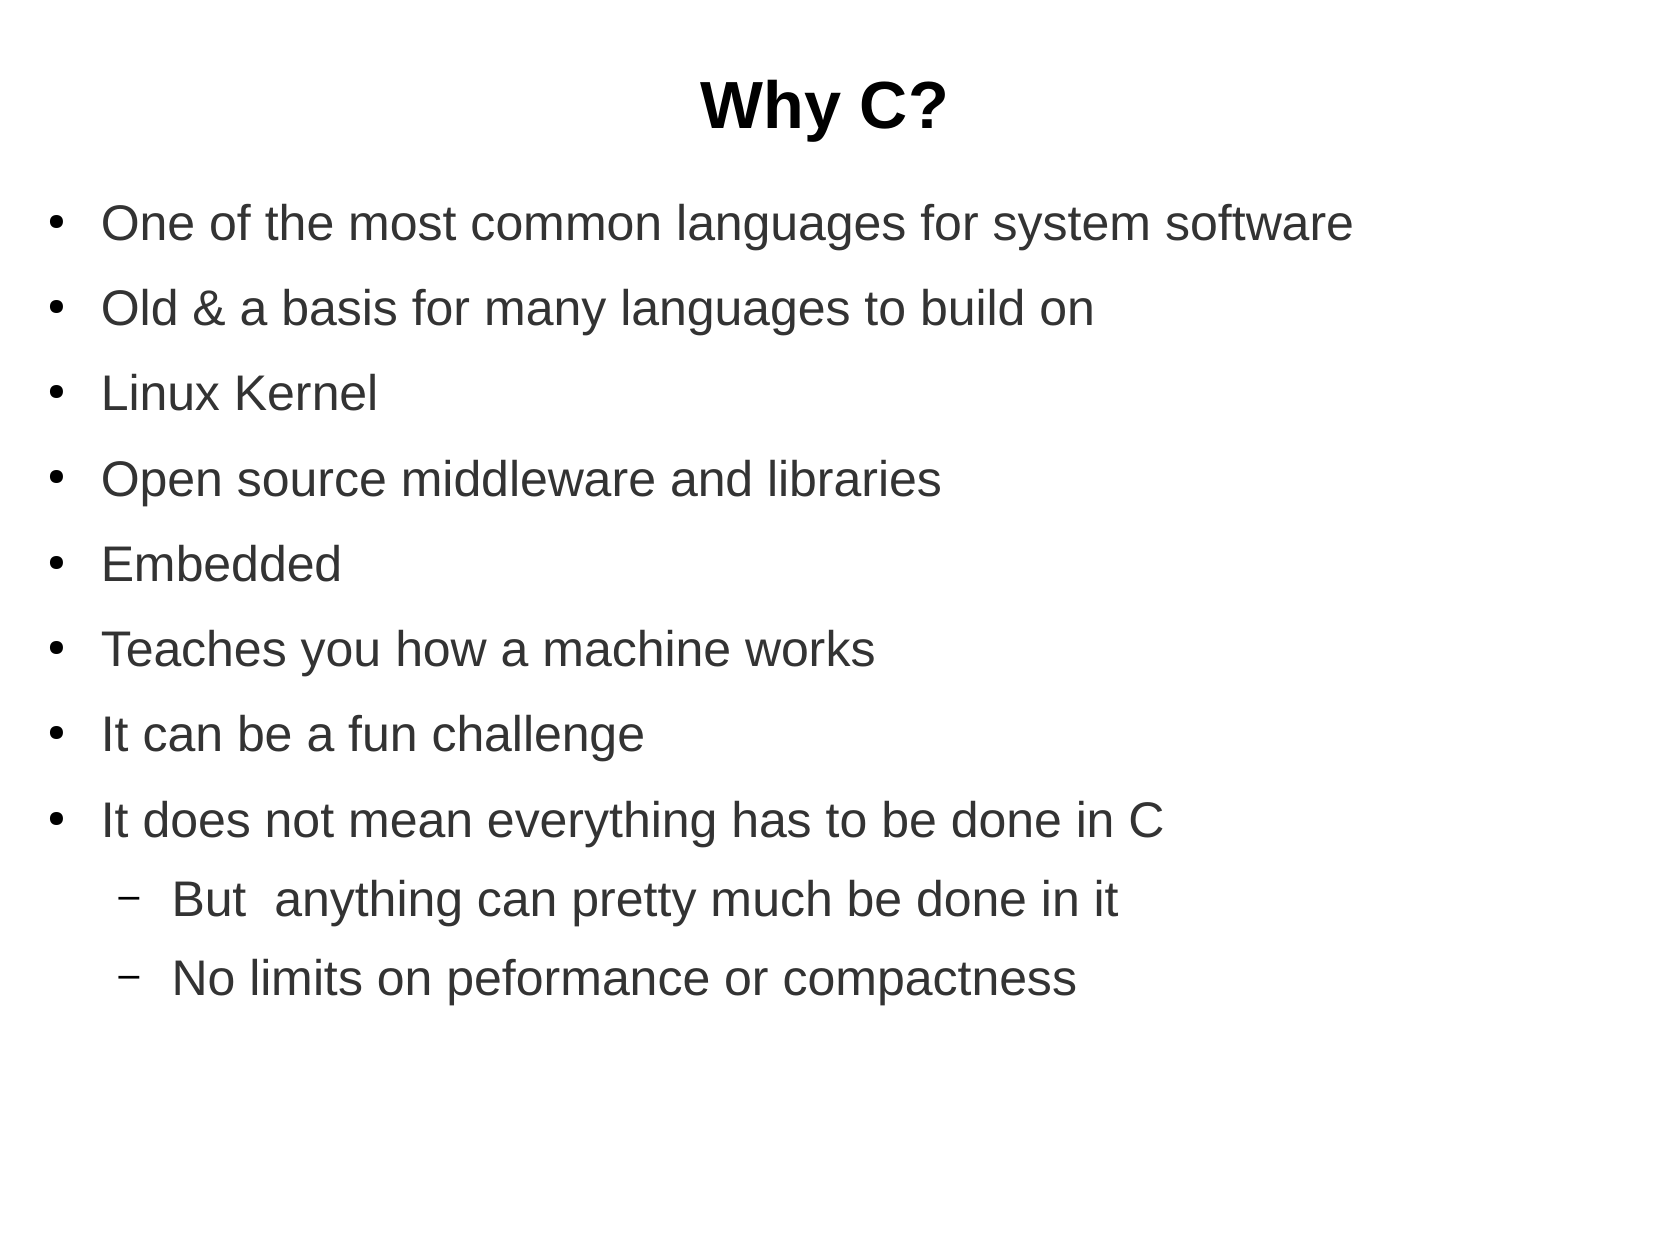

# Why C?
One of the most common languages for system software
Old & a basis for many languages to build on
Linux Kernel
Open source middleware and libraries
Embedded
Teaches you how a machine works
It can be a fun challenge
It does not mean everything has to be done in C
But anything can pretty much be done in it
No limits on peformance or compactness